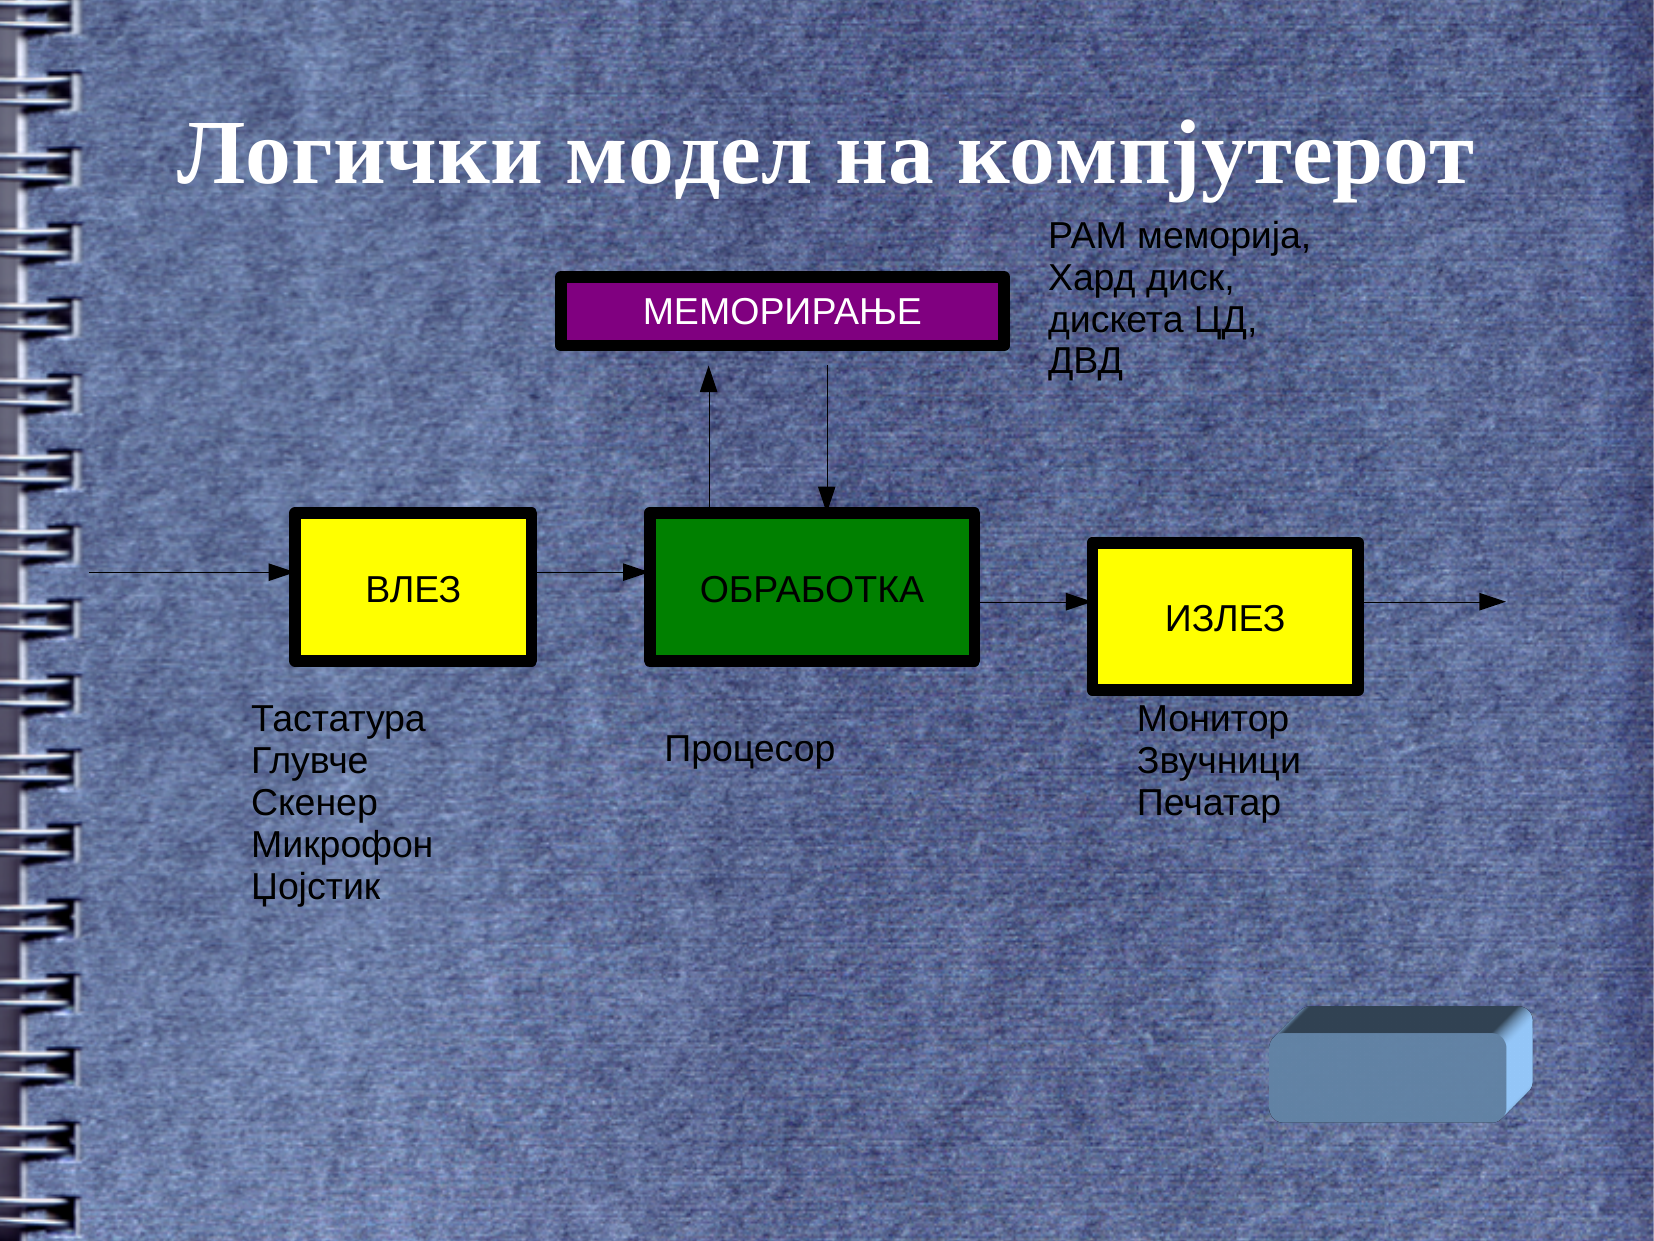

# Логички модел на компјутерот
РАМ меморија, Хард диск, дискета ЦД, ДВД
МЕМОРИРАЊЕ
ВЛЕЗ
ОБРАБОТКА
ИЗЛЕЗ
Тастатура
Глувче
Скенер
Микрофон
Џојстик
Монитор
Звучници
Печатар
Процесор